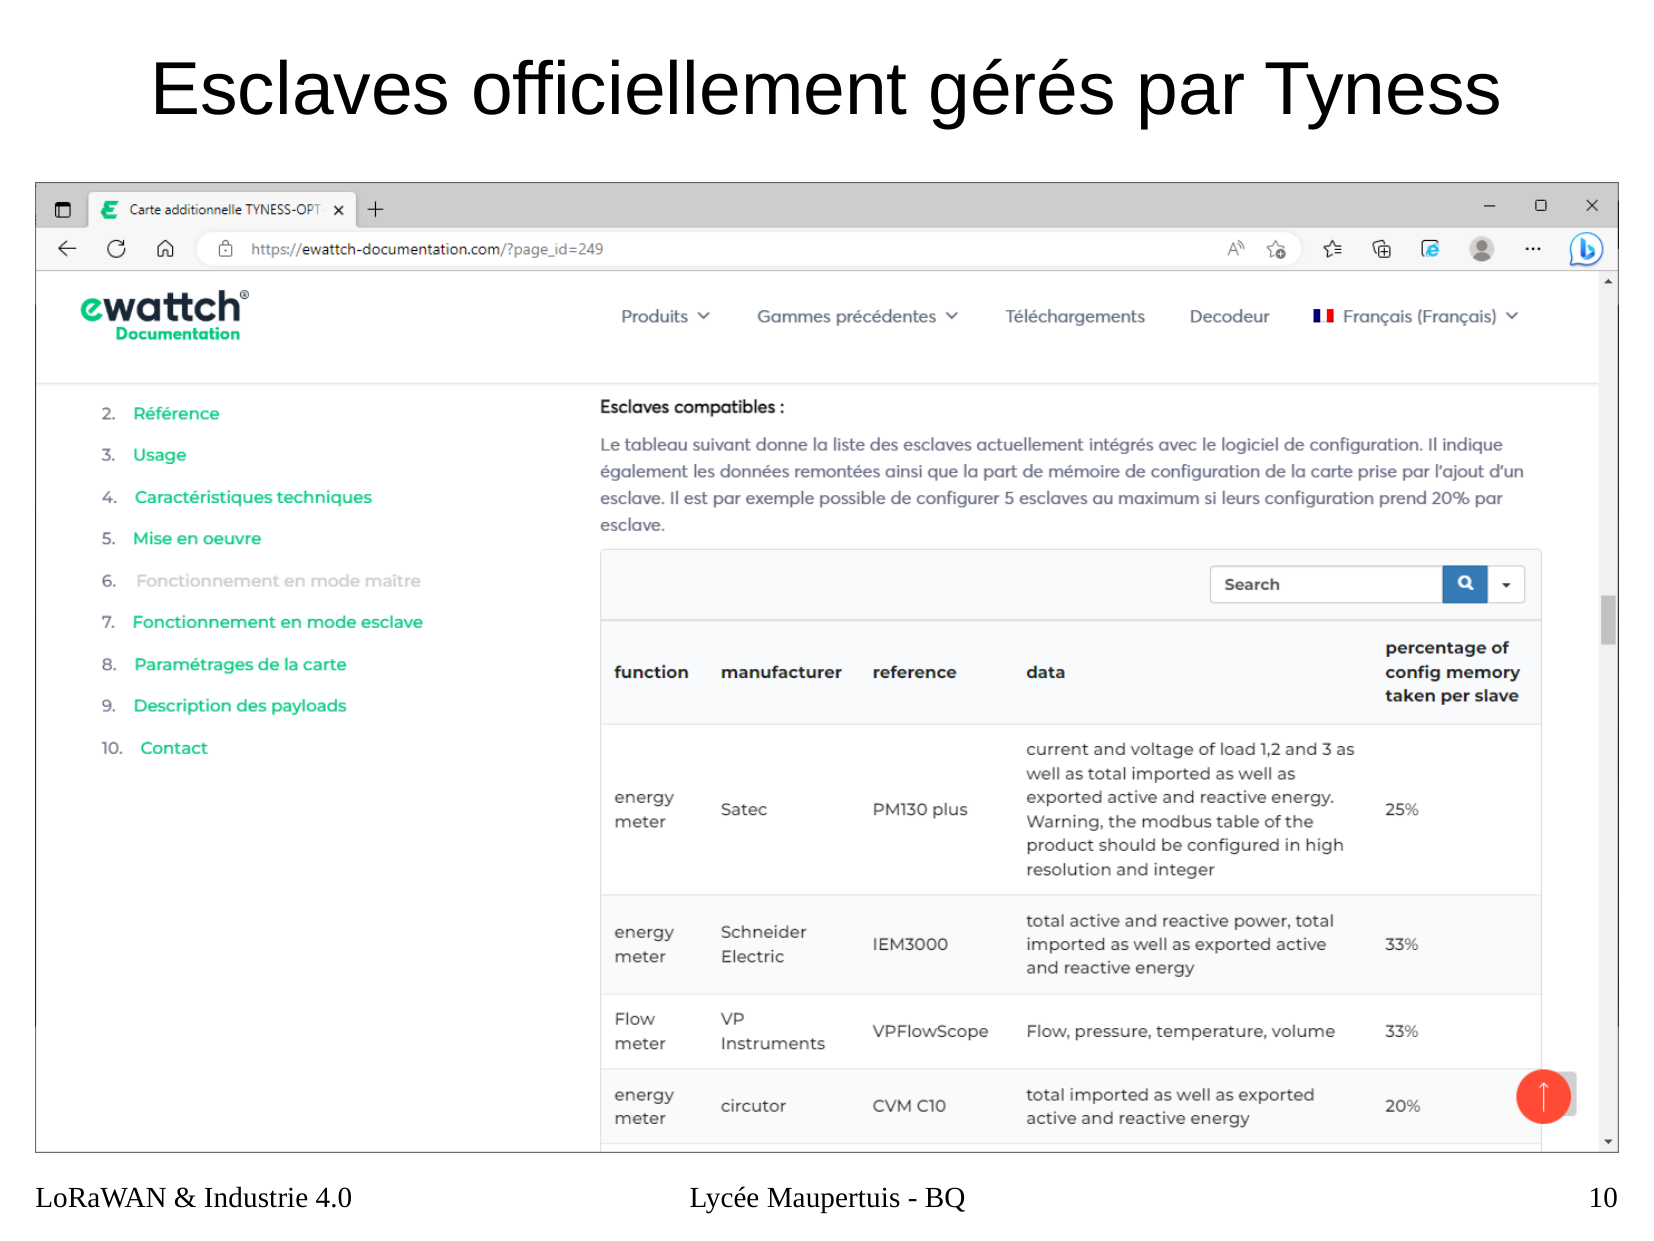

# Esclaves officiellement gérés par Tyness
LoRaWAN & Industrie 4.0
Lycée Maupertuis - BQ
10